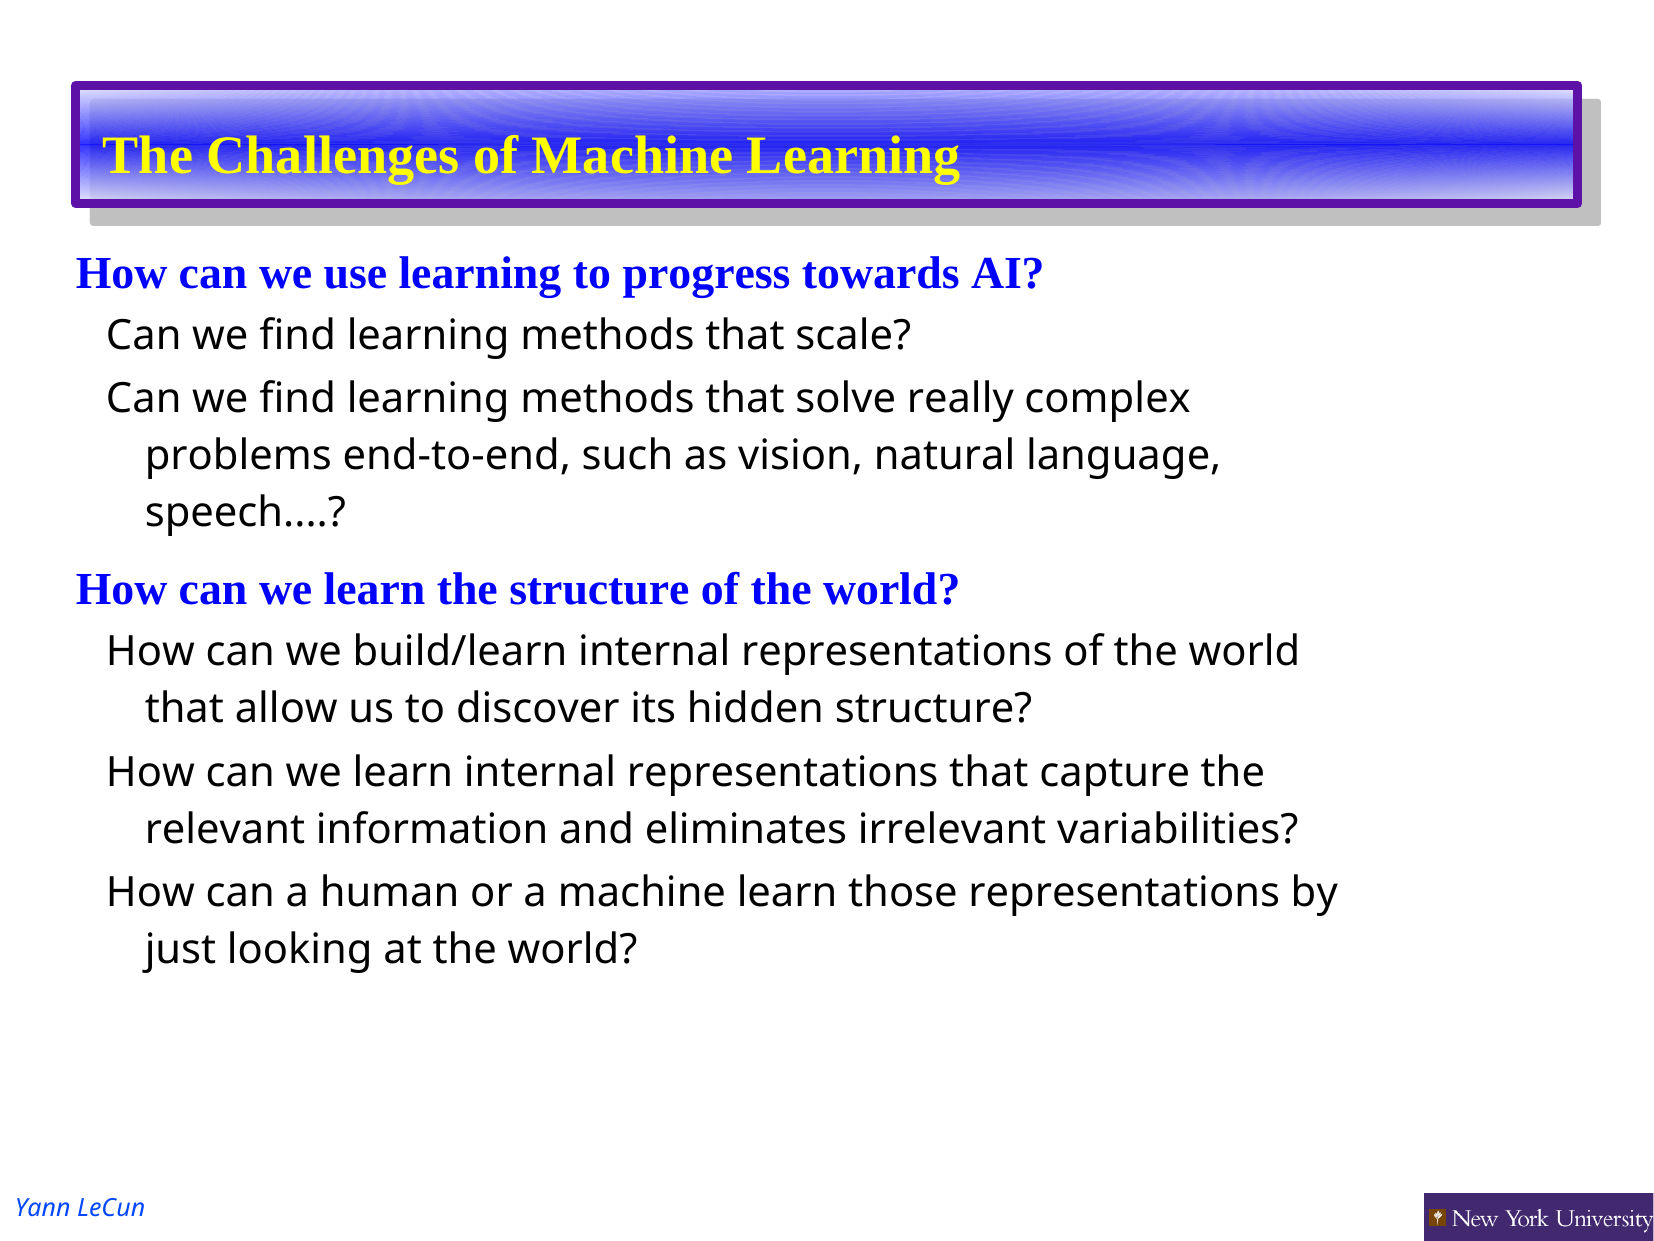

# The Challenges of Machine Learning
How can we use learning to progress towards AI?
Can we find learning methods that scale?
Can we find learning methods that solve really complex problems end-to-end, such as vision, natural language, speech....?
How can we learn the structure of the world?
How can we build/learn internal representations of the world that allow us to discover its hidden structure?
How can we learn internal representations that capture the relevant information and eliminates irrelevant variabilities?
How can a human or a machine learn those representations by just looking at the world?